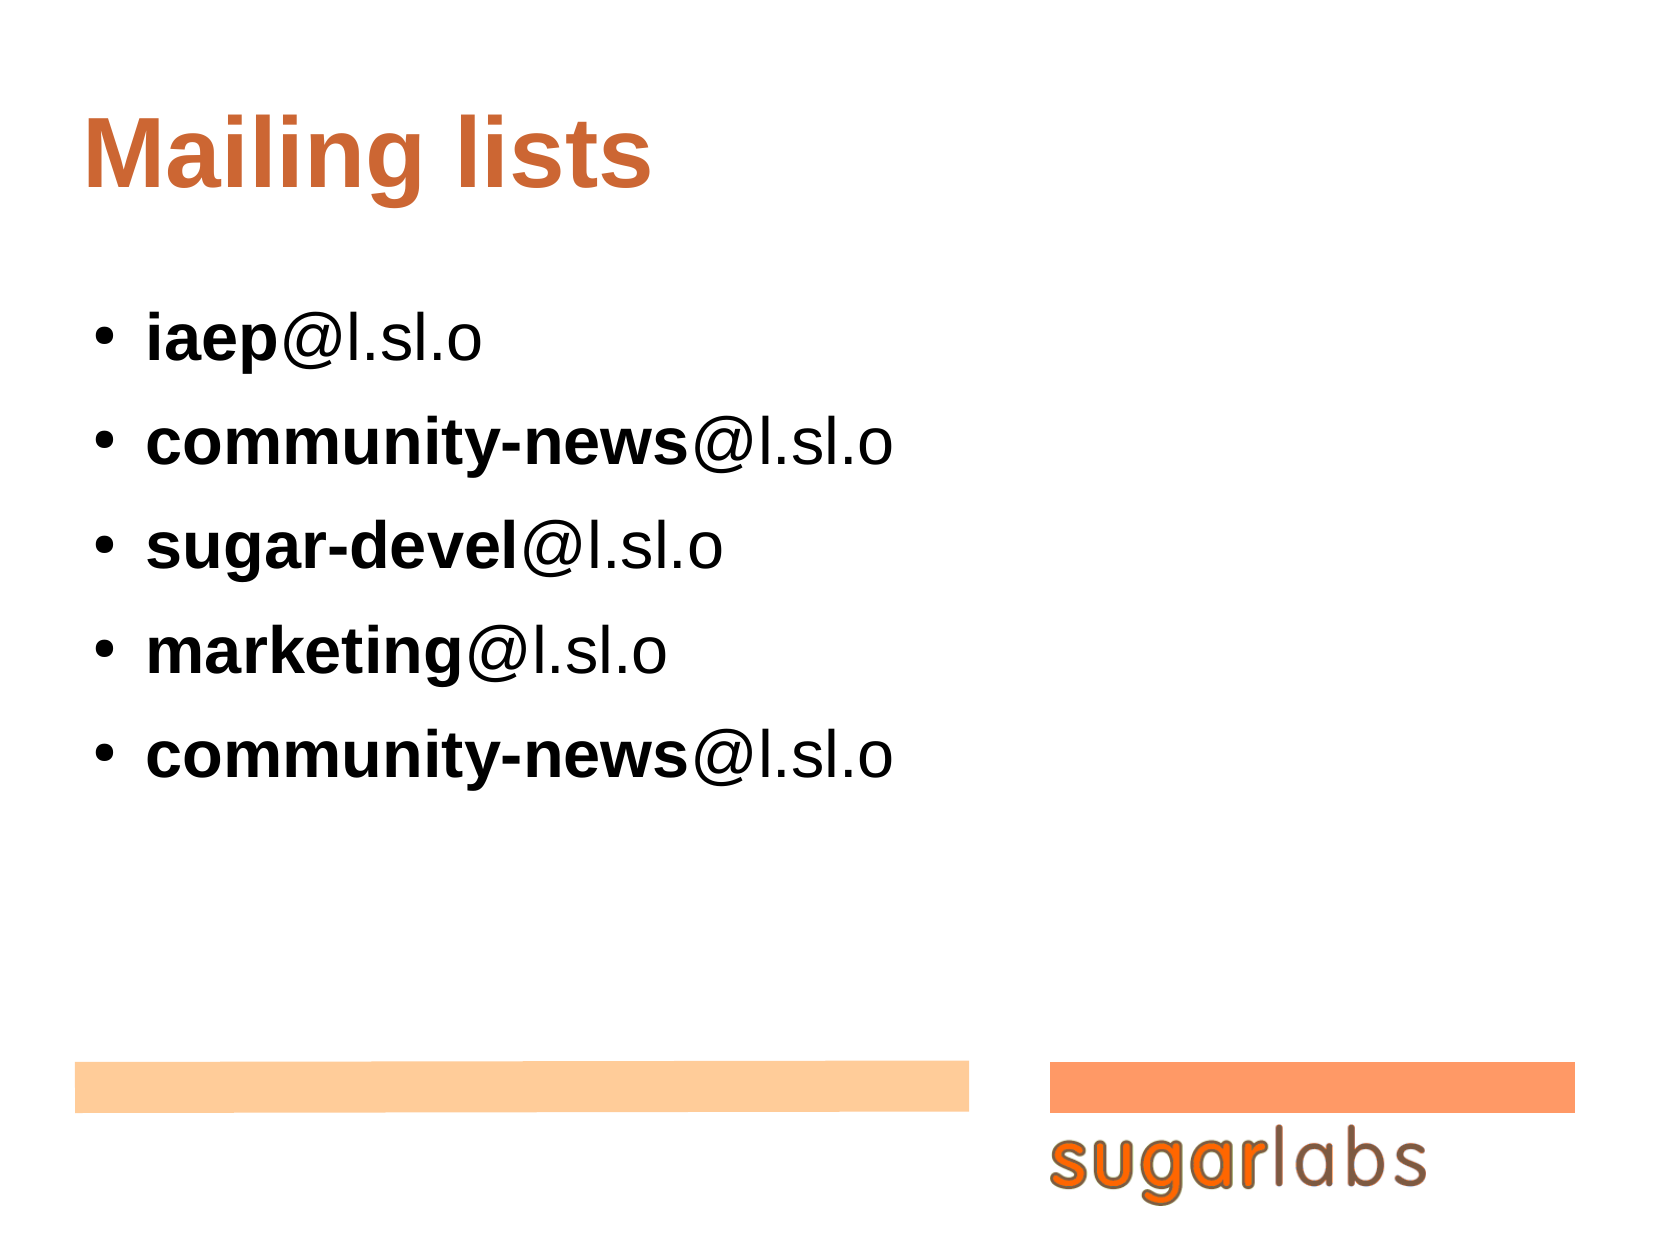

# Mailing lists
iaep@l.sl.o
community-news@l.sl.o
sugar-devel@l.sl.o
marketing@l.sl.o
community-news@l.sl.o